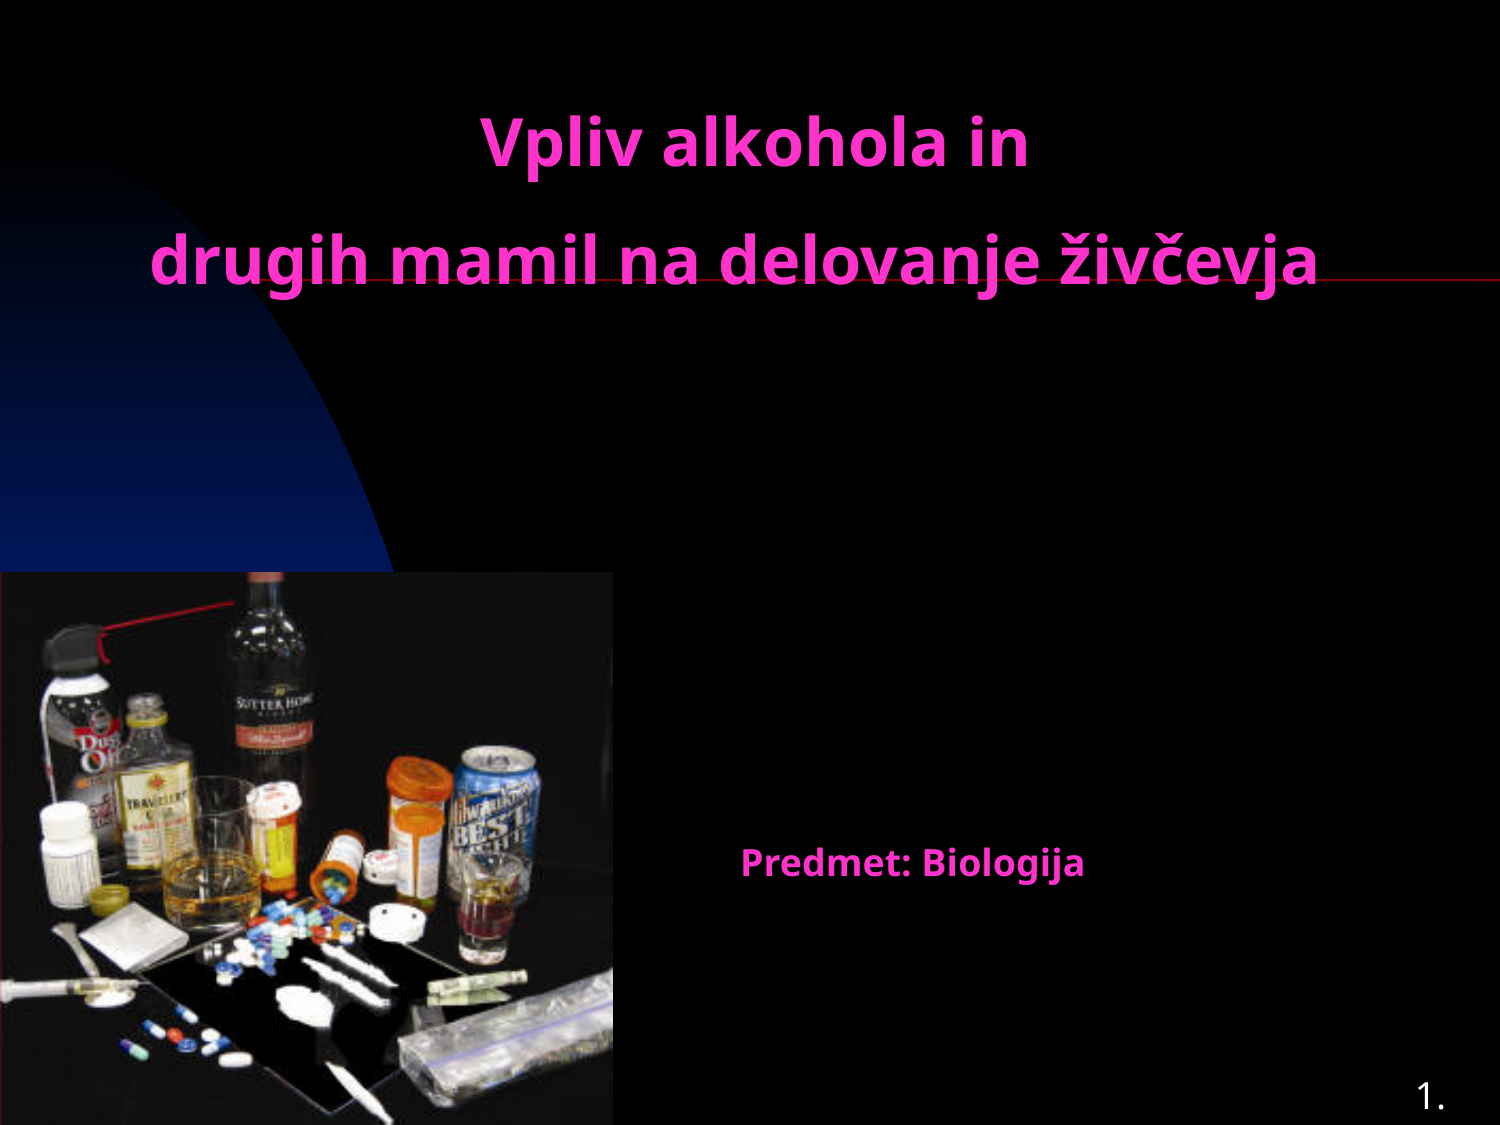

# Vpliv alkohola in drugih mamil na delovanje živčevja
Predmet: Biologija
1.